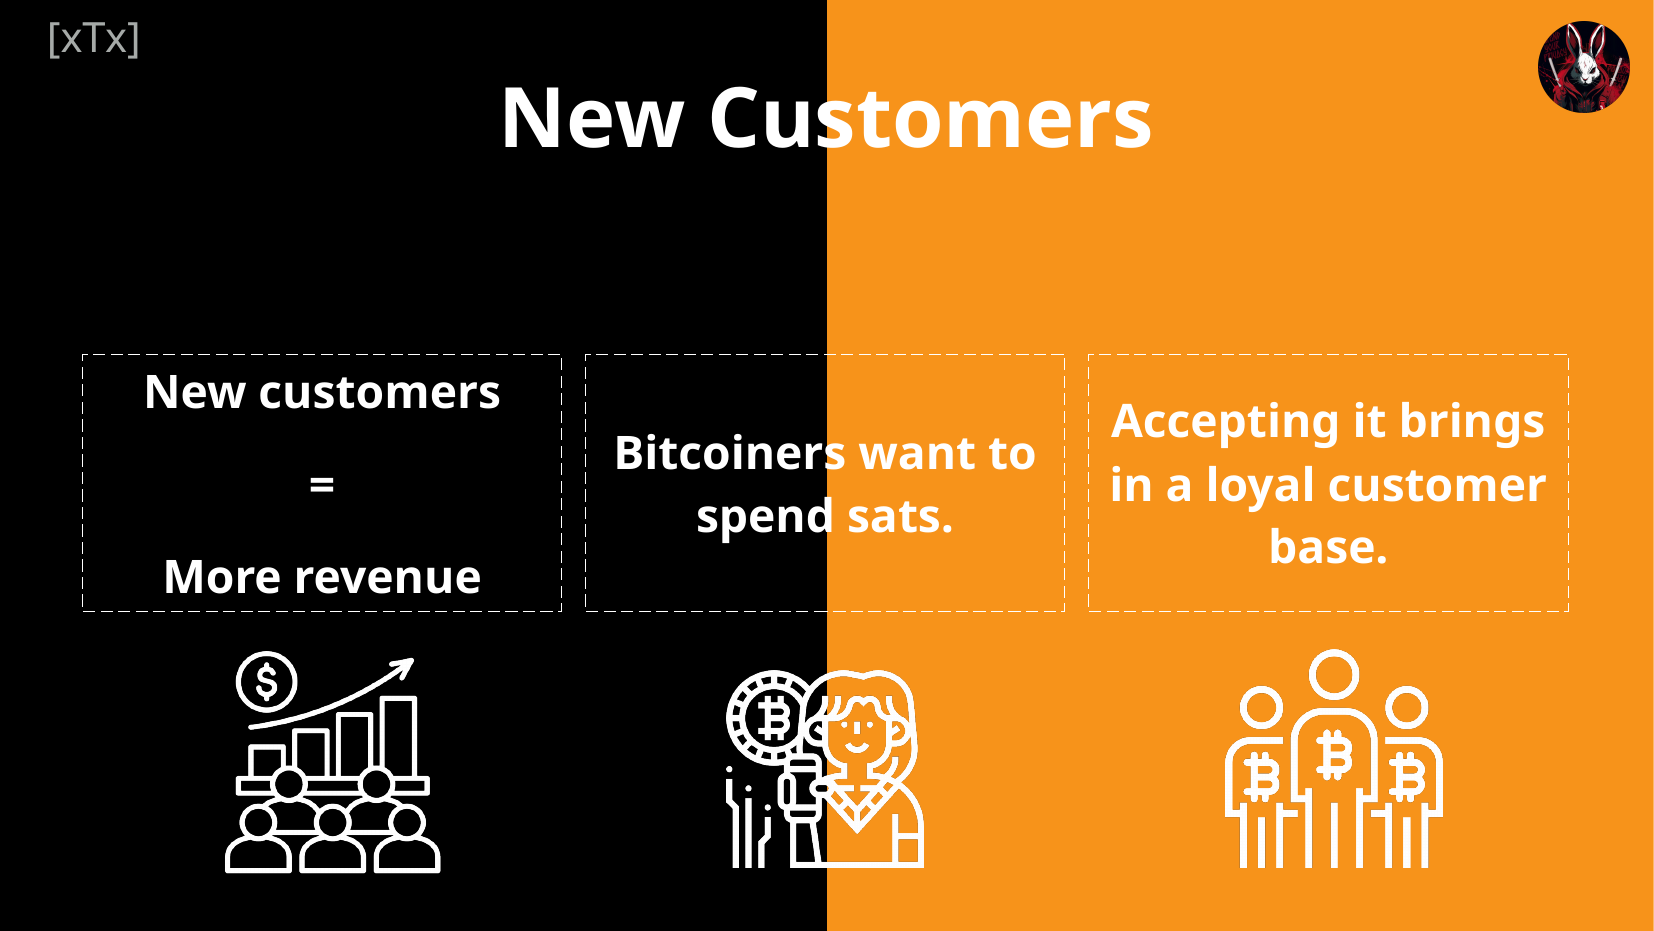

[xTx]
New Customers
# New customers
 =
More revenue
Bitcoiners want to spend sats.
Accepting it brings in a loyal customer base.